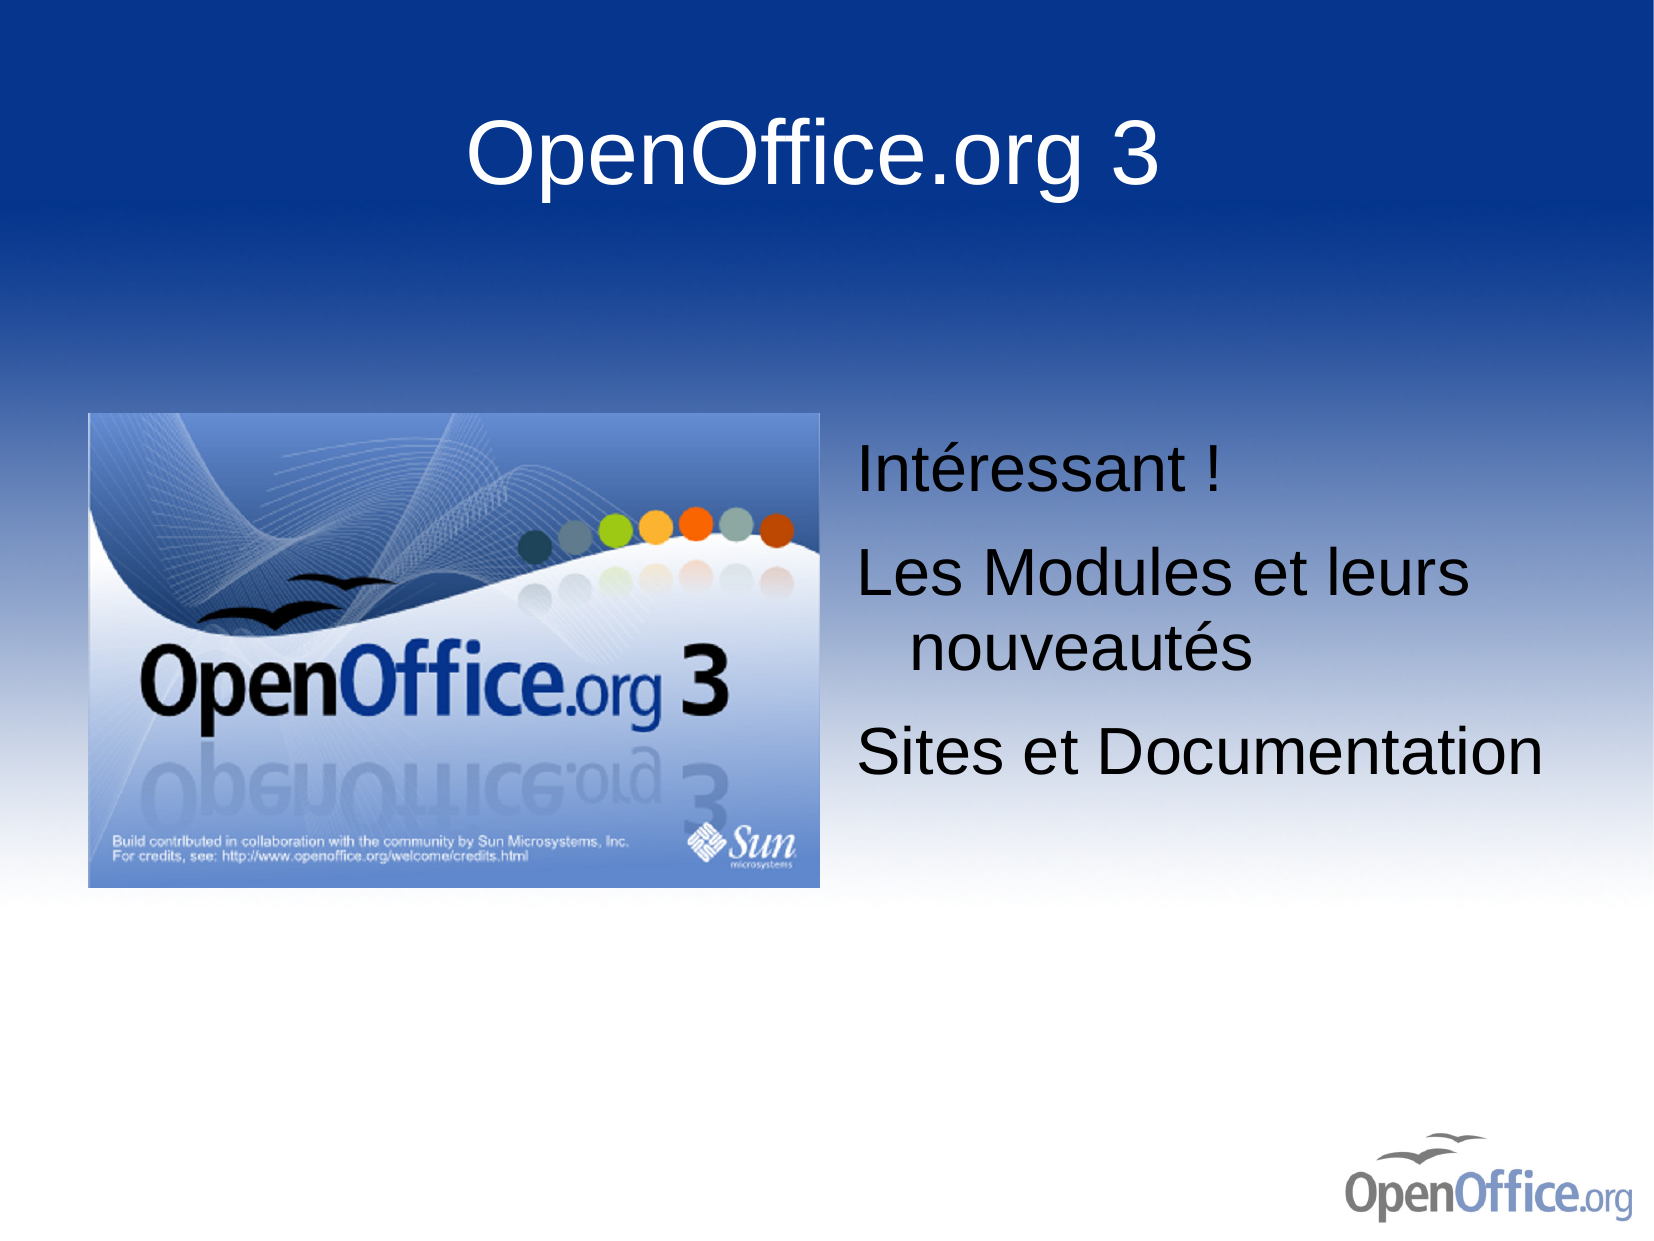

# OpenOffice.org 3
Intéressant !
Les Modules et leurs nouveautés
Sites et Documentation